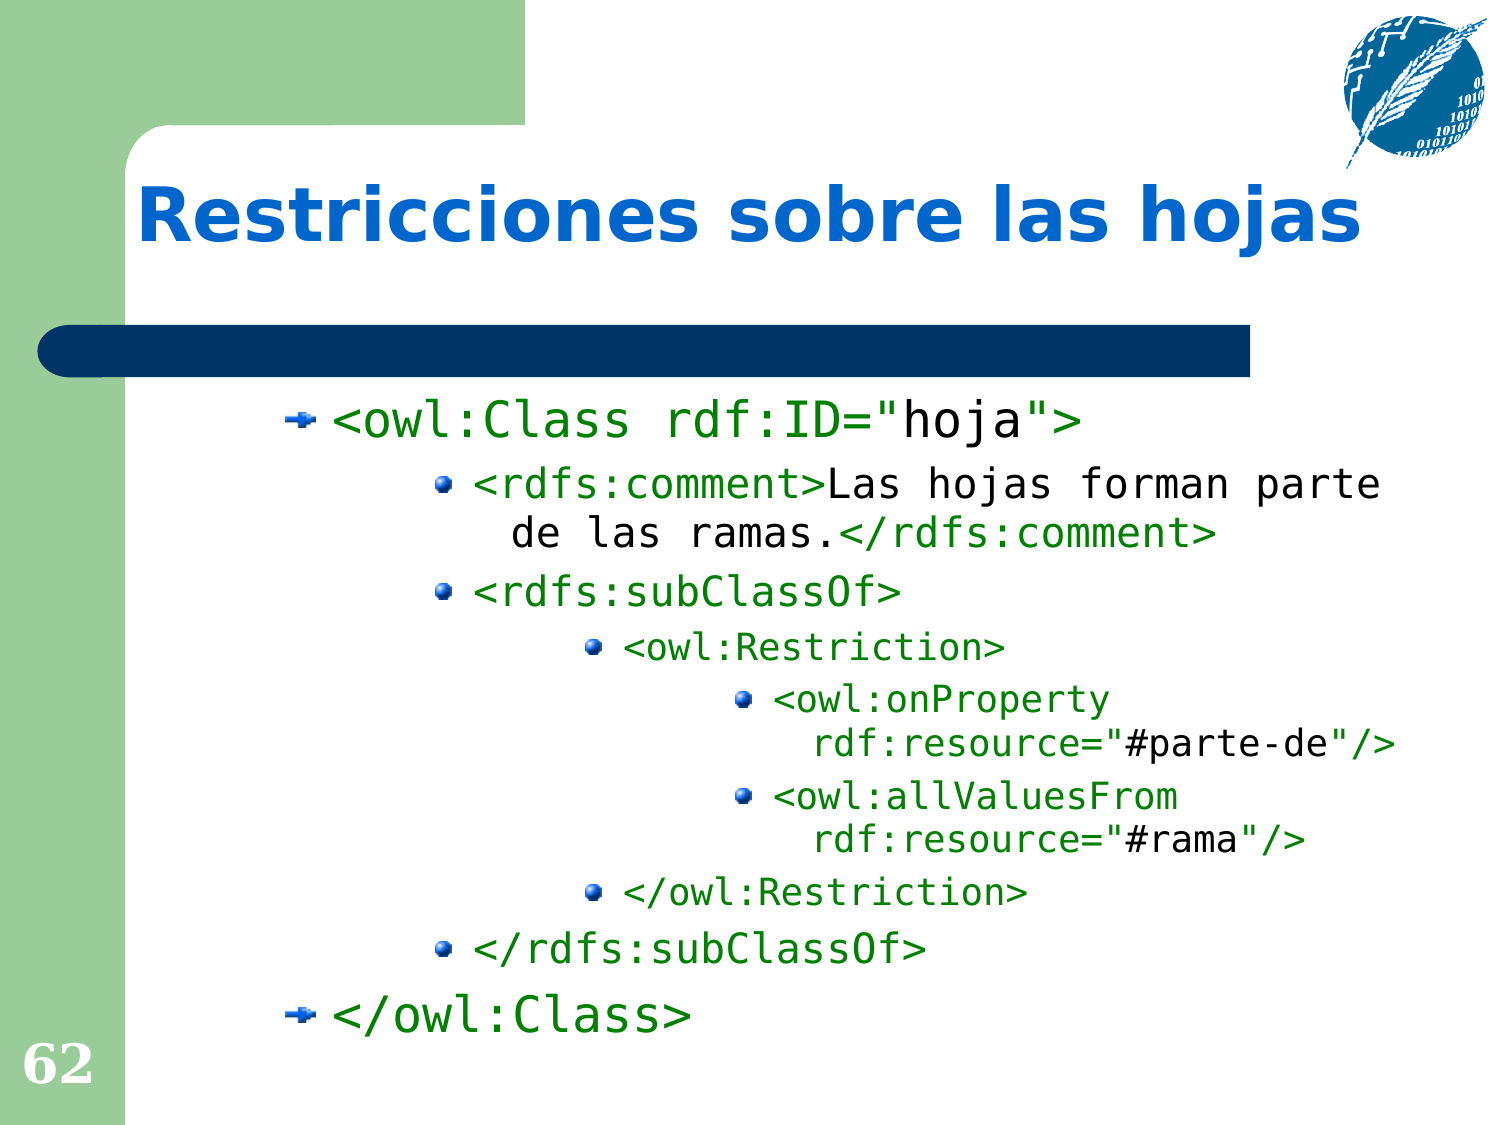

# Restricciones sobre las hojas
<owl:Class rdf:ID="hoja">
<rdfs:comment>Las hojas forman parte de las ramas.</rdfs:comment>
<rdfs:subClassOf>
<owl:Restriction>
<owl:onProperty rdf:resource="#parte-de"/>
<owl:allValuesFrom rdf:resource="#rama"/>
</owl:Restriction>
</rdfs:subClassOf>
</owl:Class>
62